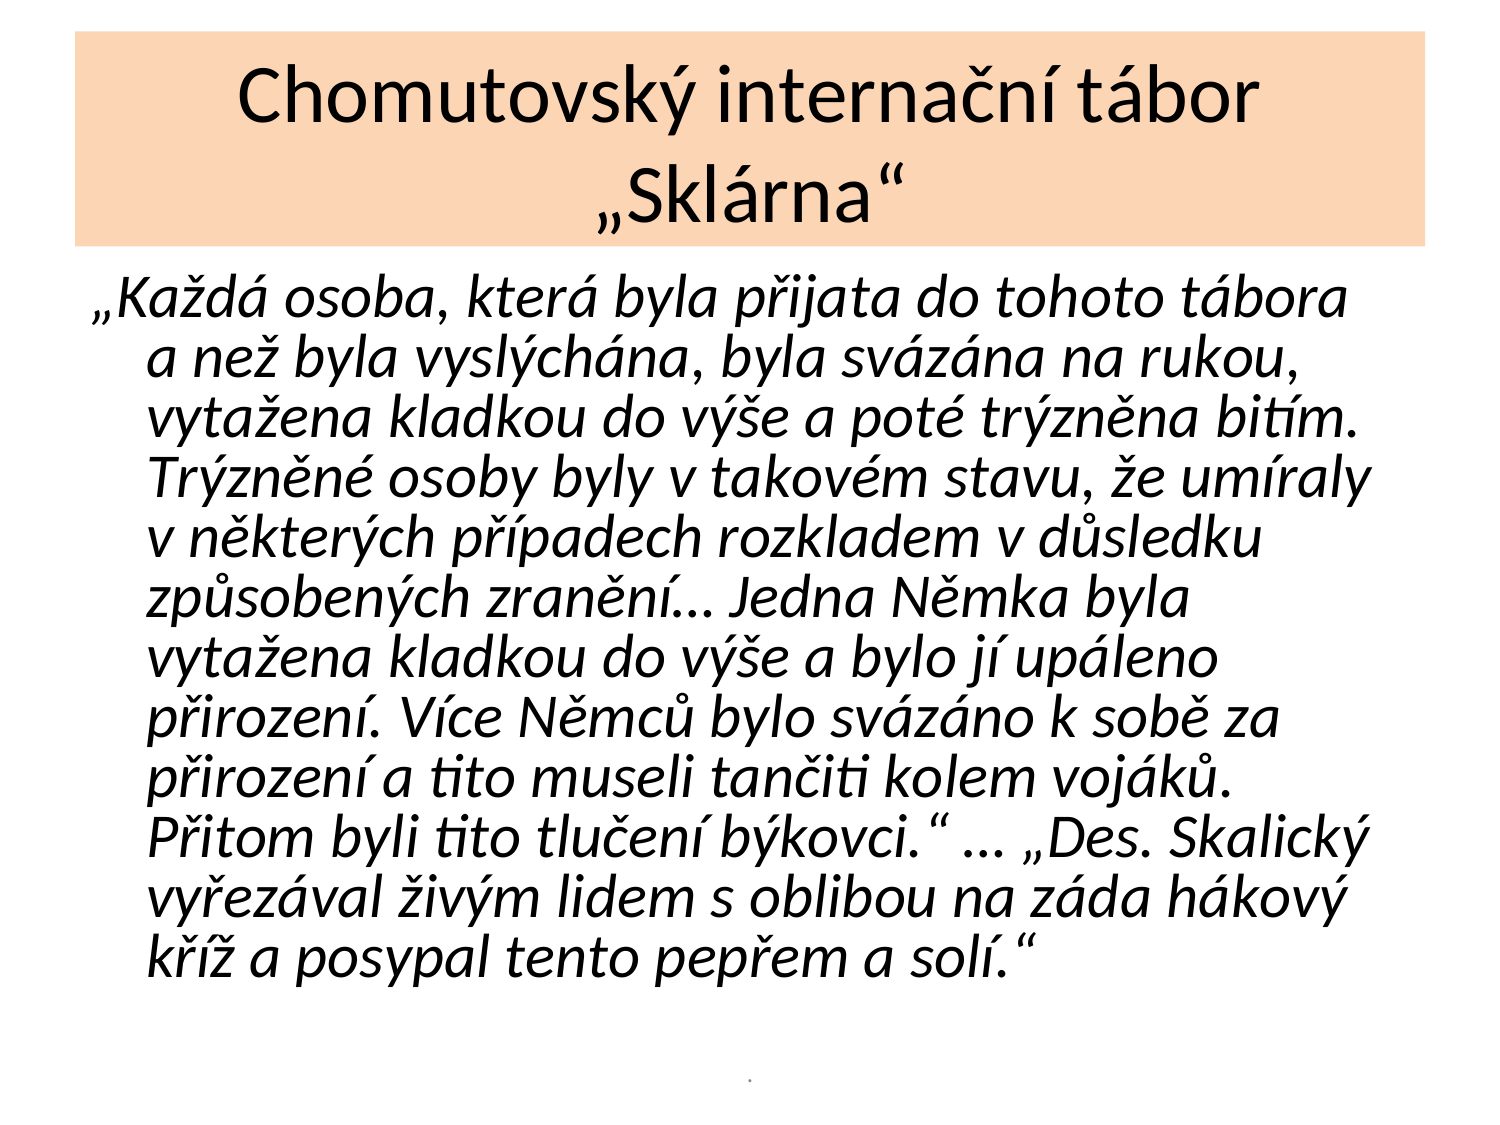

# Chomutovský internační tábor „Sklárna“
„Každá osoba, která byla přijata do tohoto tábora
a než byla vyslýchána, byla svázána na rukou, vytažena kladkou do výše a poté trýzněna bitím. Trýzněné osoby byly v takovém stavu, že umíraly
v některých případech rozkladem v důsledku způsobených zranění… Jedna Němka byla vytažena kladkou do výše a bylo jí upáleno přirození. Více Němců bylo svázáno k sobě za přirození a tito museli tančiti kolem vojáků. Přitom byli tito tlučení býkovci.“ … „Des. Skalický vyřezával živým lidem s oblibou na záda hákový kříž a posypal tento pepřem a solí.“
.